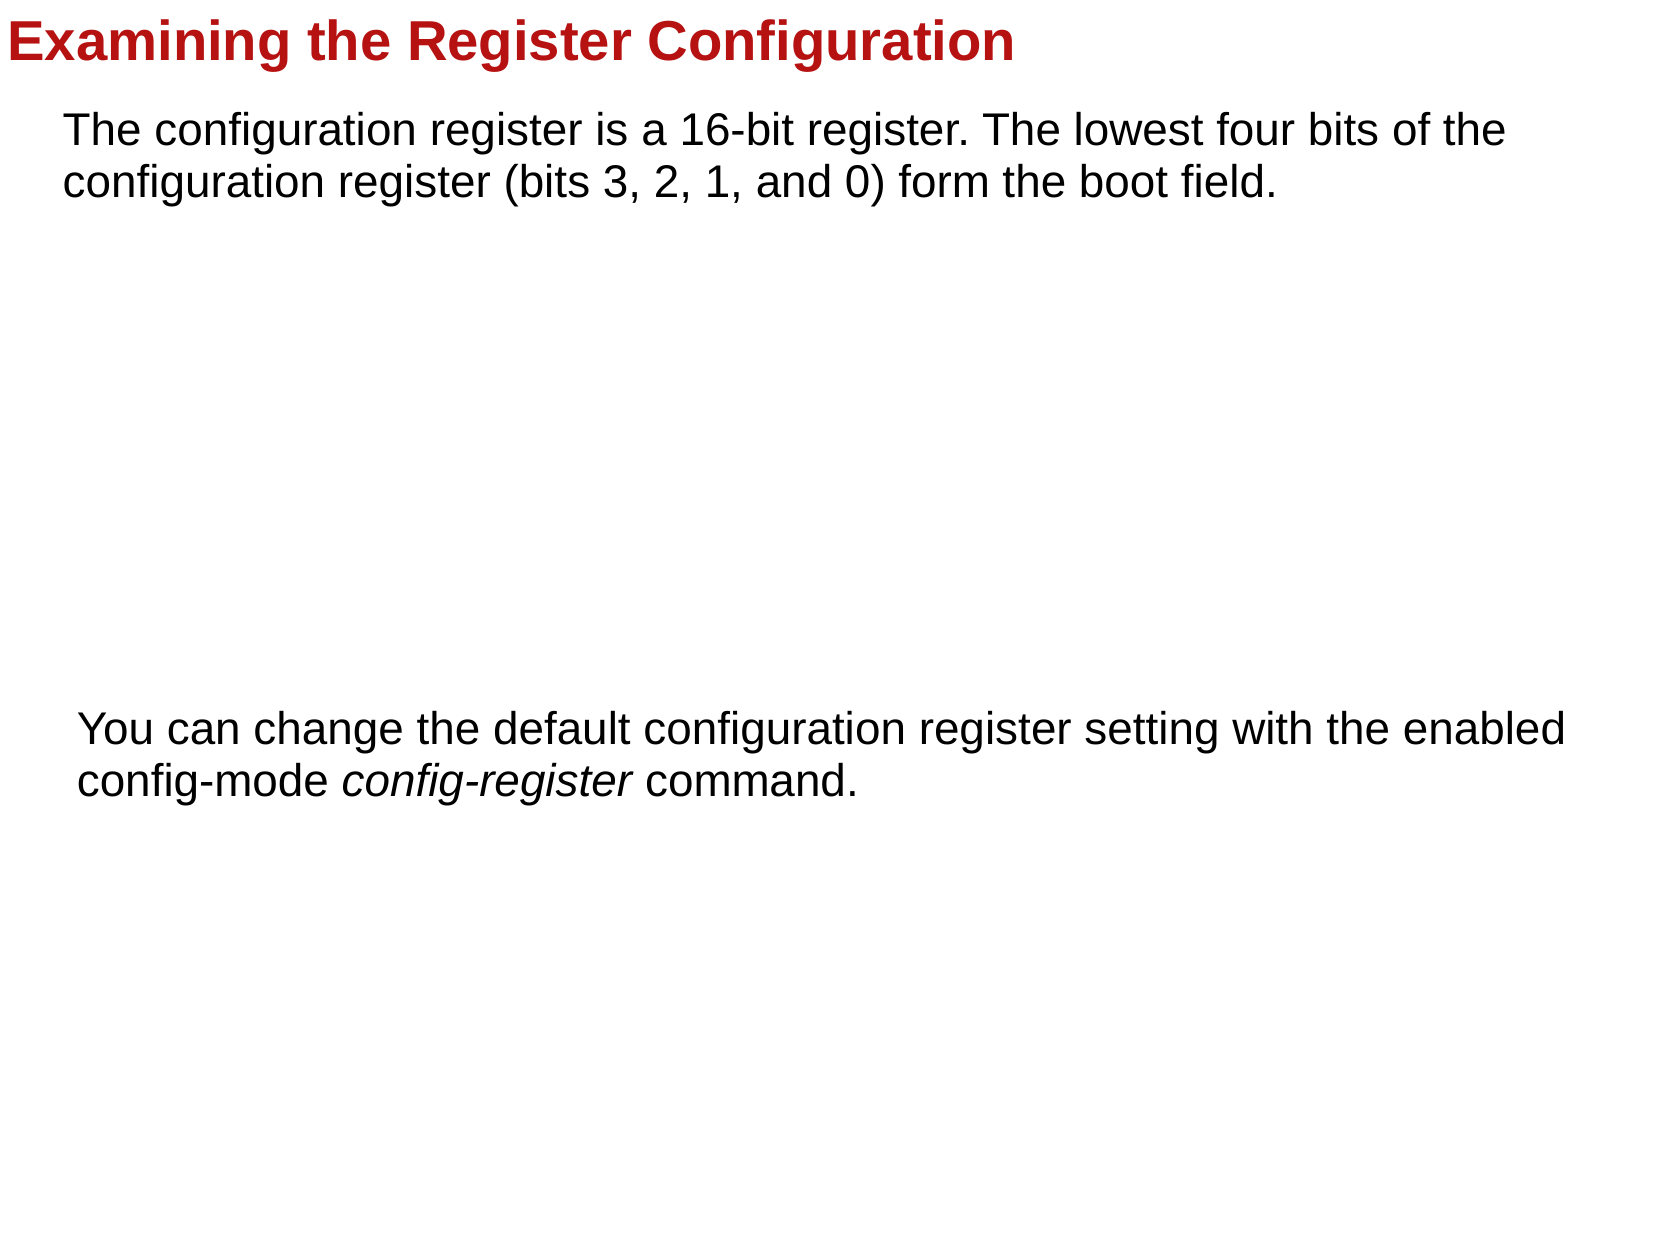

Examining the Register Configuration
The configuration register is a 16-bit register. The lowest four bits of the configuration register (bits 3, 2, 1, and 0) form the boot field.
You can change the default configuration register setting with the enabled config-mode config-register command.